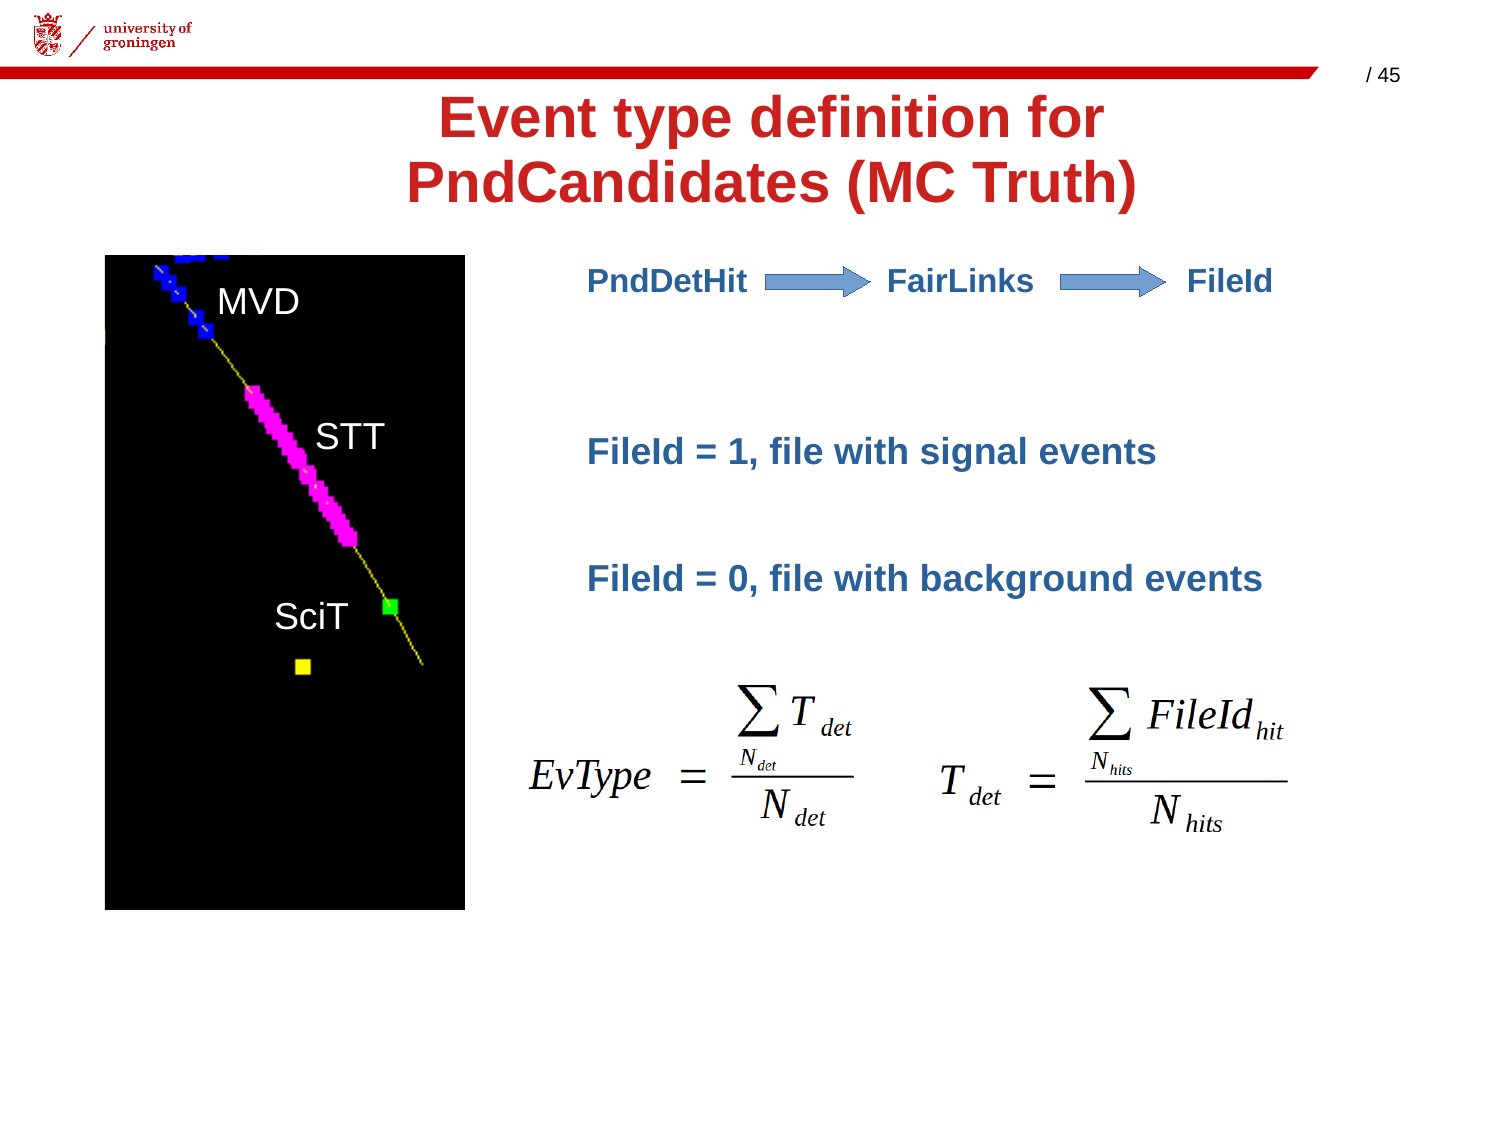

Event type definition for PndCandidates (MC Truth)
PndDetHit 	FairLinks 	FileId
MVD
FileId = 1, file with signal events
FileId = 0, file with background events
STT
SciT